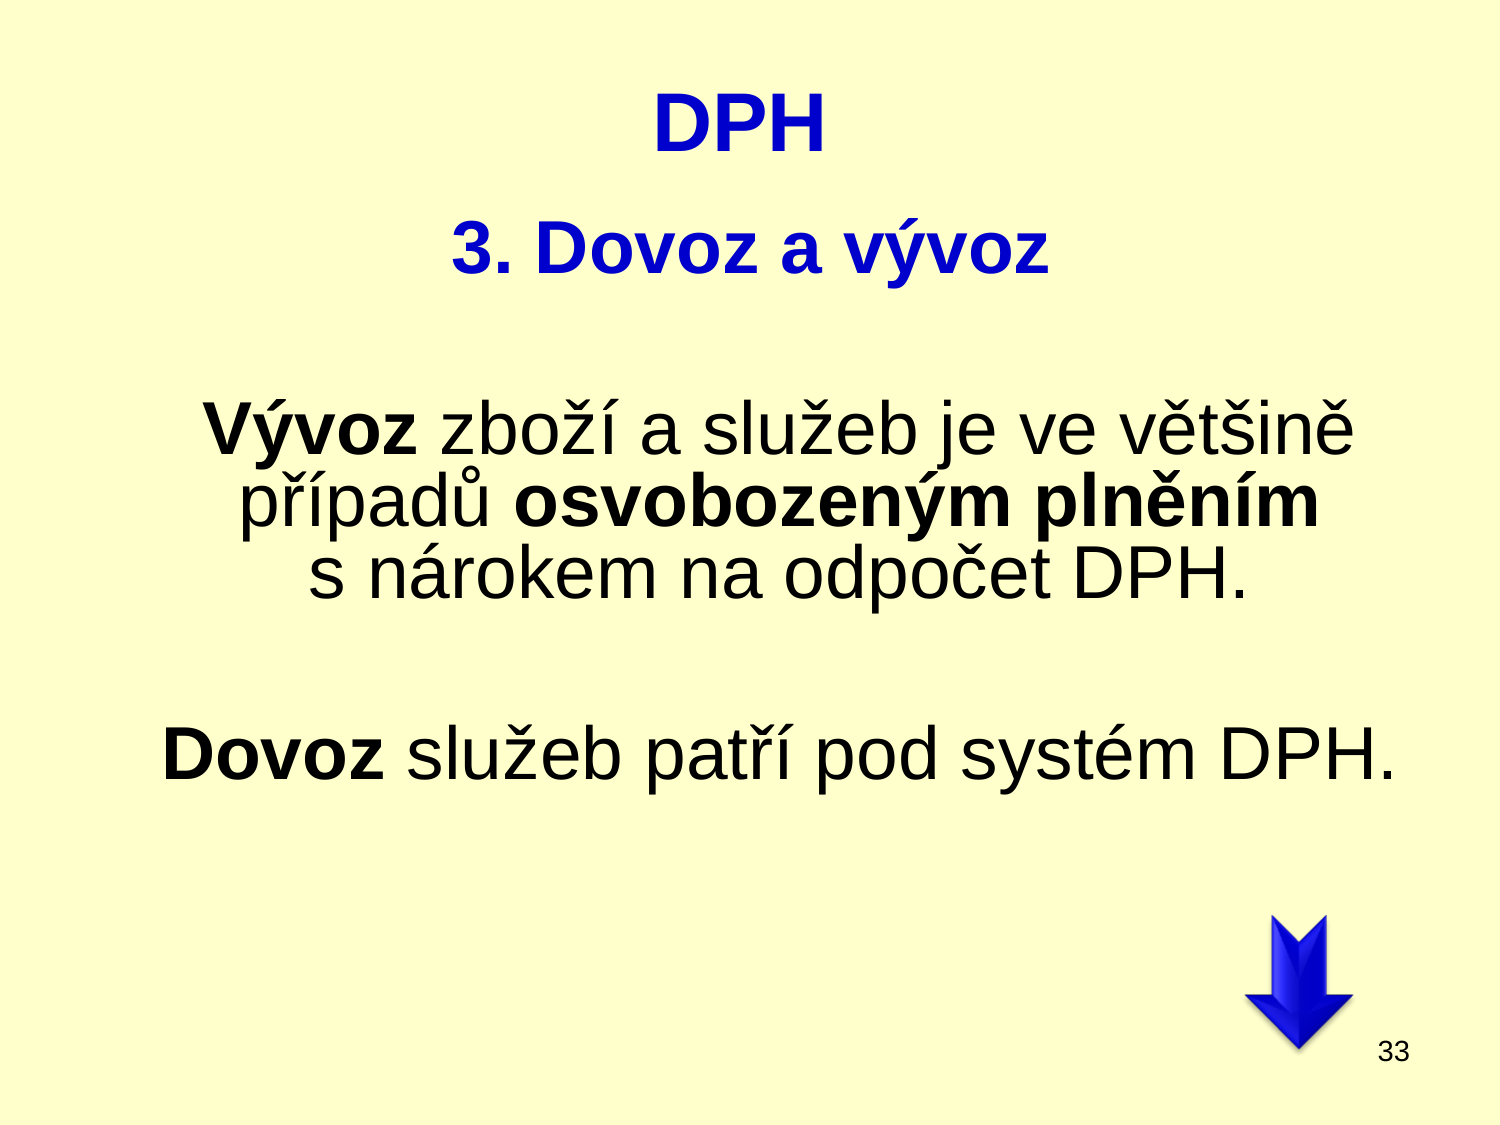

# DPH
3. Dovoz a vývoz
	Vývoz zboží a služeb je ve většině případů osvobozeným plněním
s nárokem na odpočet DPH.
	Dovoz služeb patří pod systém DPH.